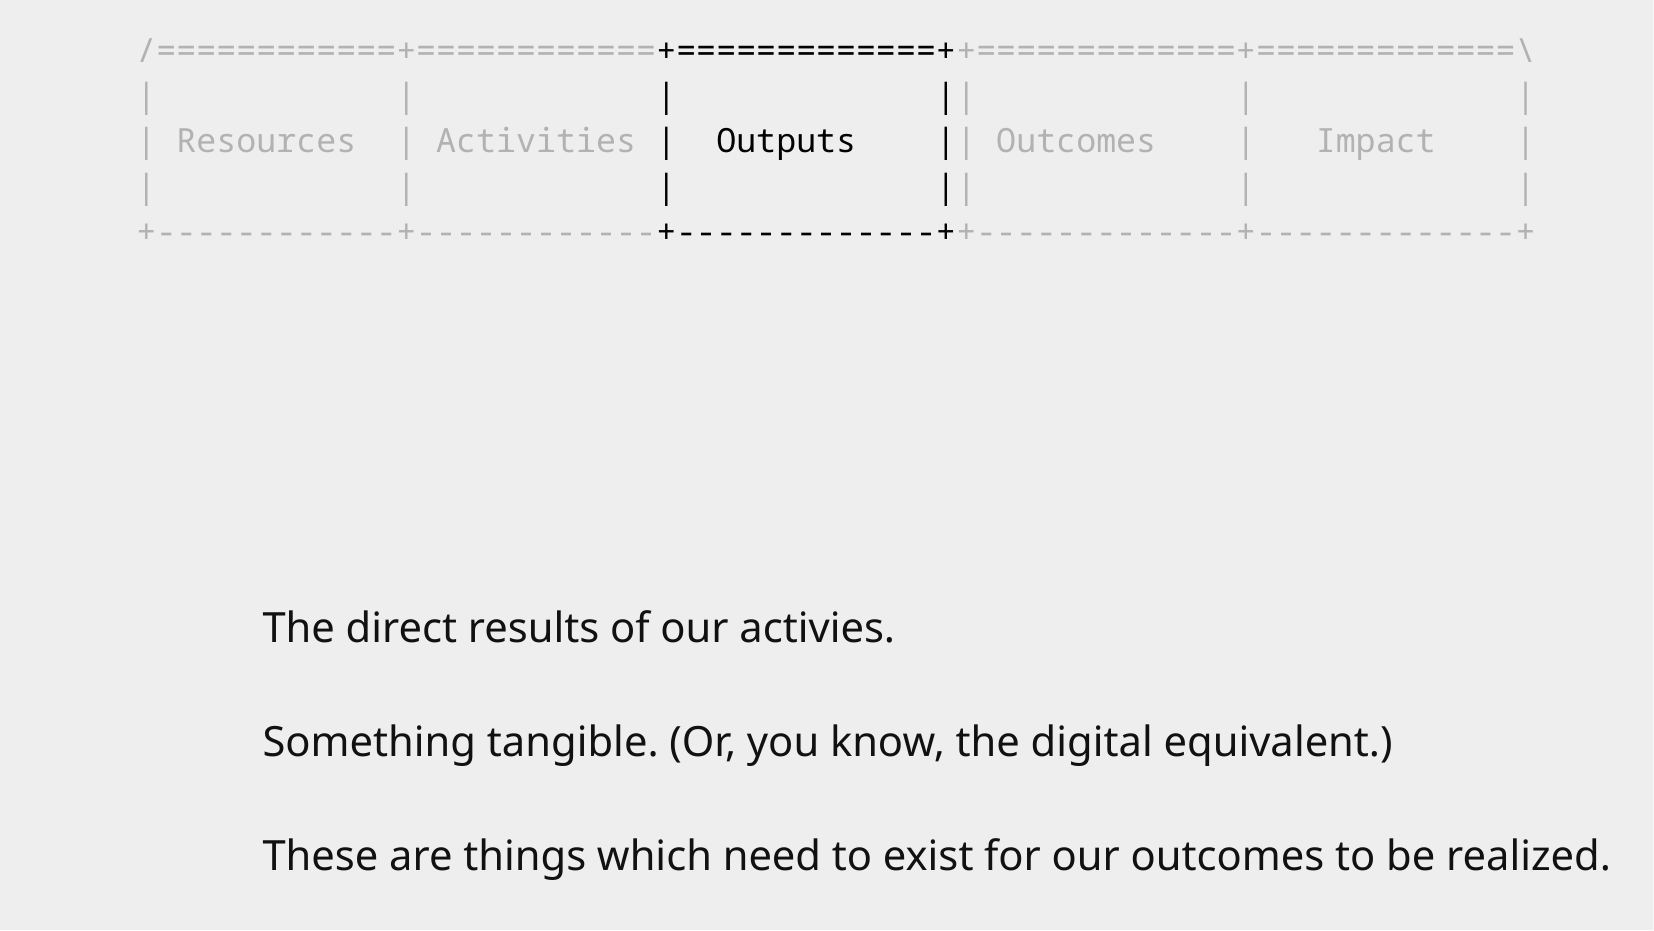

# /============+============+=============++=============+=============\
 | | | || | |
 | Resources | Activities | Outputs || Outcomes | Impact |
 | | | || | |
 +------------+------------+-------------++-------------+-------------+
The direct results of our activies.
Something tangible. (Or, you know, the digital equivalent.)
These are things which need to exist for our outcomes to be realized.